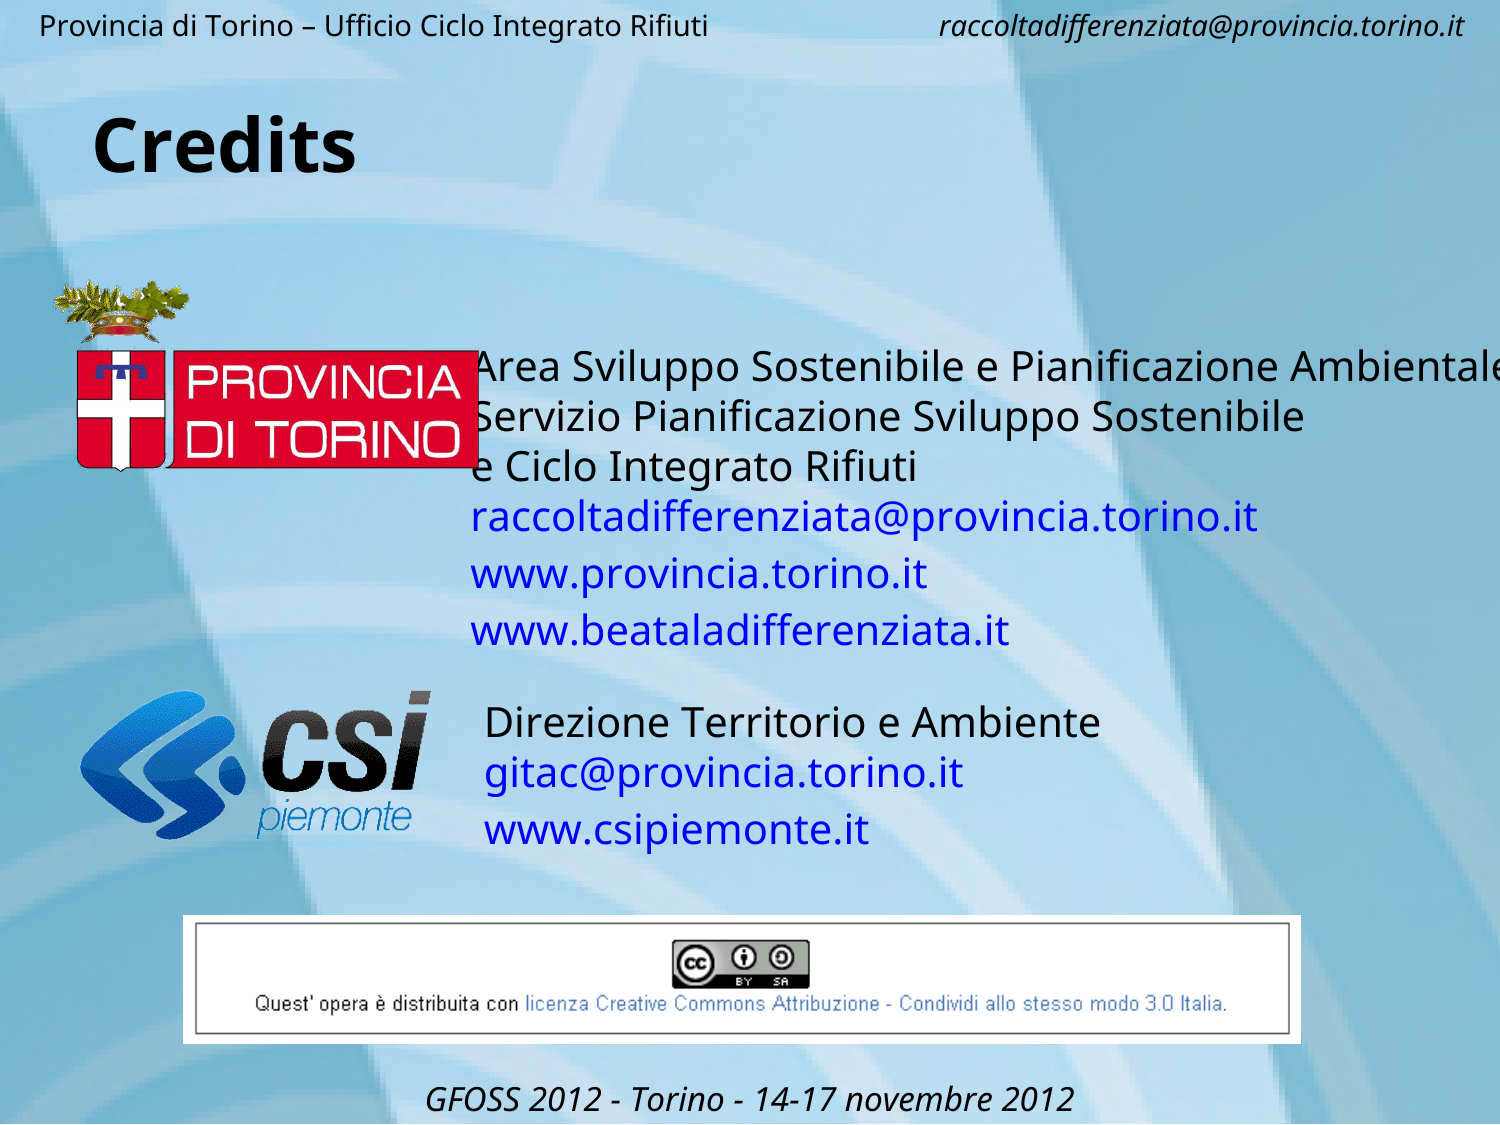

Credits
Area Sviluppo Sostenibile e Pianificazione Ambientale
Servizio Pianificazione Sviluppo Sostenibile
e Ciclo Integrato Rifiuti
raccoltadifferenziata@provincia.torino.it
www.provincia.torino.it
www.beataladifferenziata.it
Direzione Territorio e Ambiente
gitac@provincia.torino.it
www.csipiemonte.it